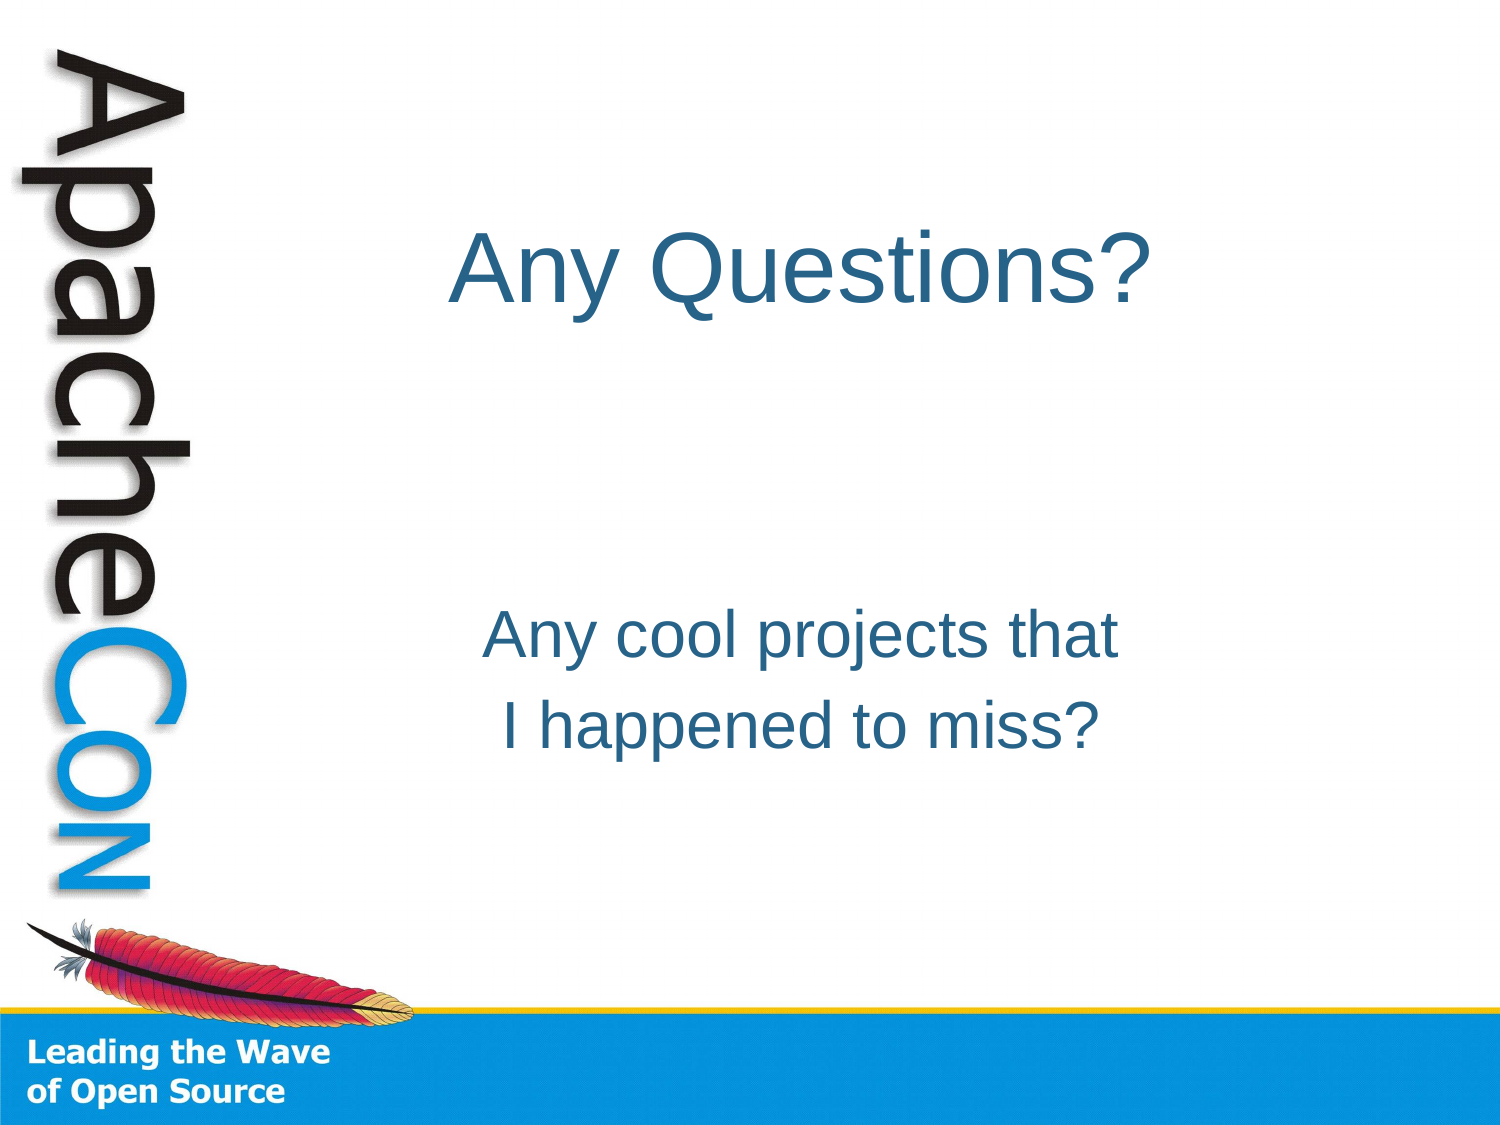

# Any Questions?
Any cool projects that
I happened to miss?